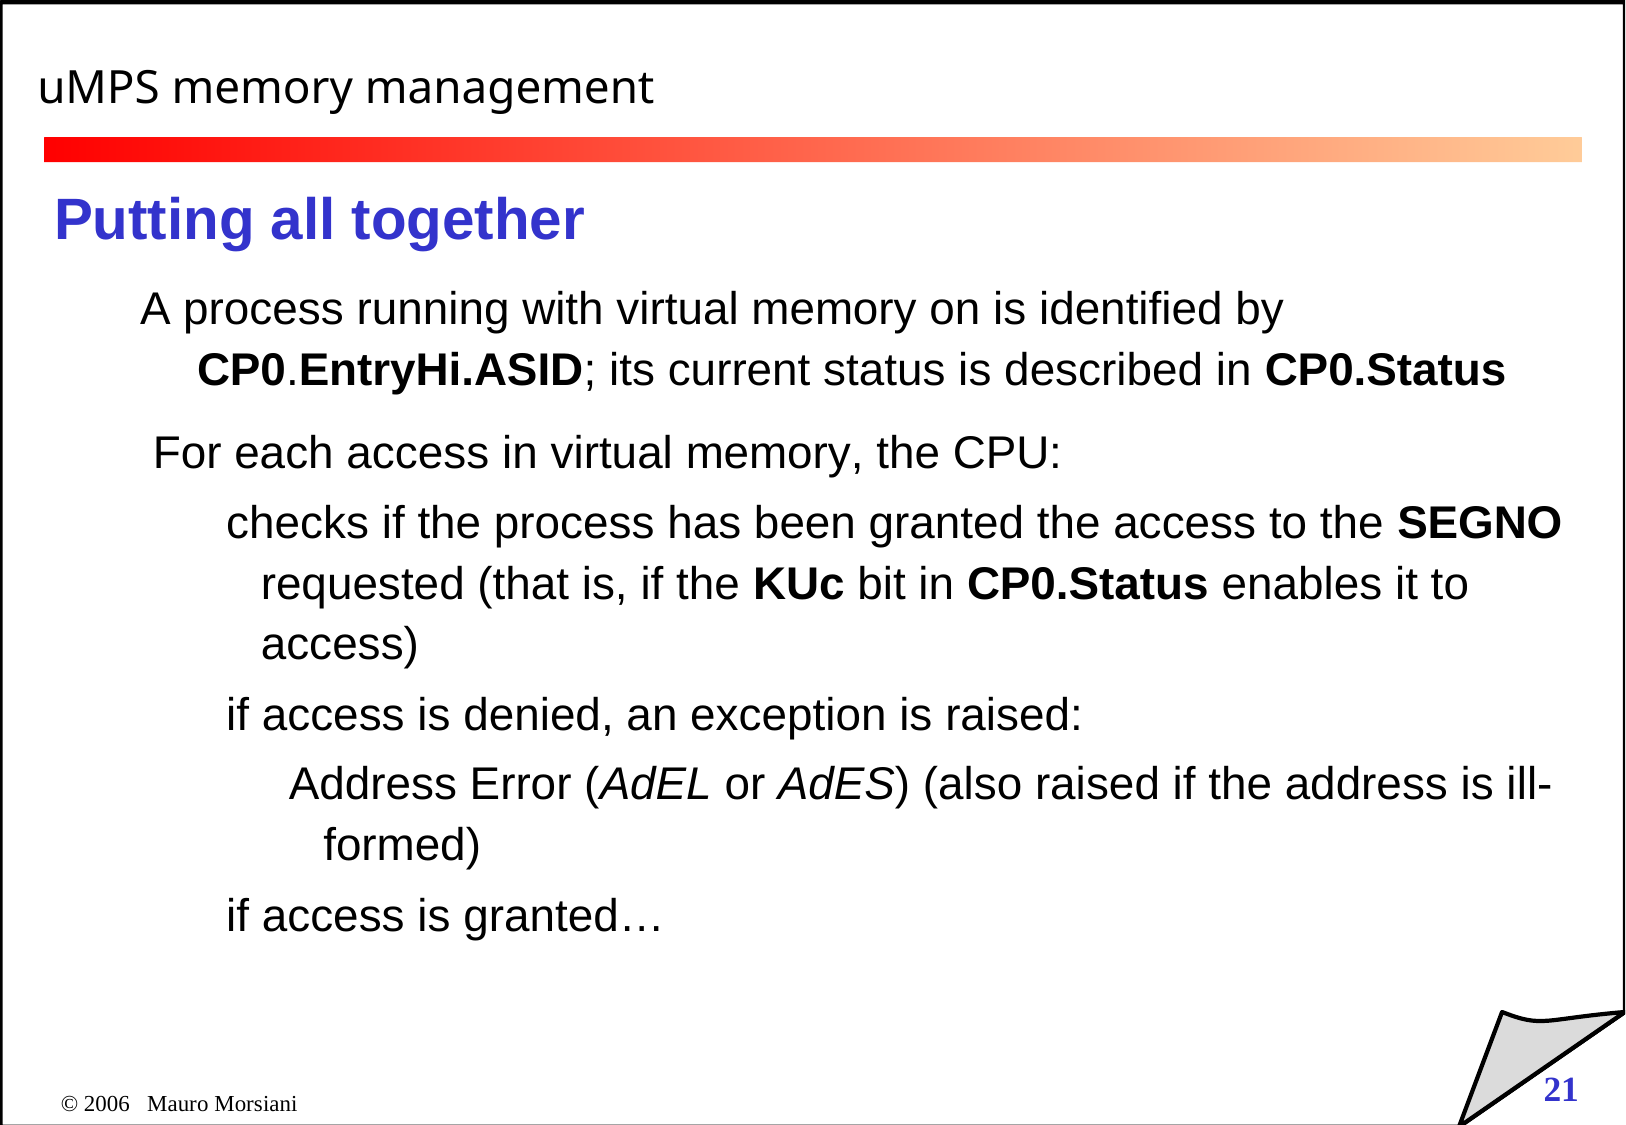

# uMPS memory management
Putting all together
A process running with virtual memory on is identified by CP0.EntryHi.ASID; its current status is described in CP0.Status
 For each access in virtual memory, the CPU:
checks if the process has been granted the access to the SEGNO requested (that is, if the KUc bit in CP0.Status enables it to access)
if access is denied, an exception is raised:
Address Error (AdEL or AdES) (also raised if the address is ill-formed)
if access is granted…